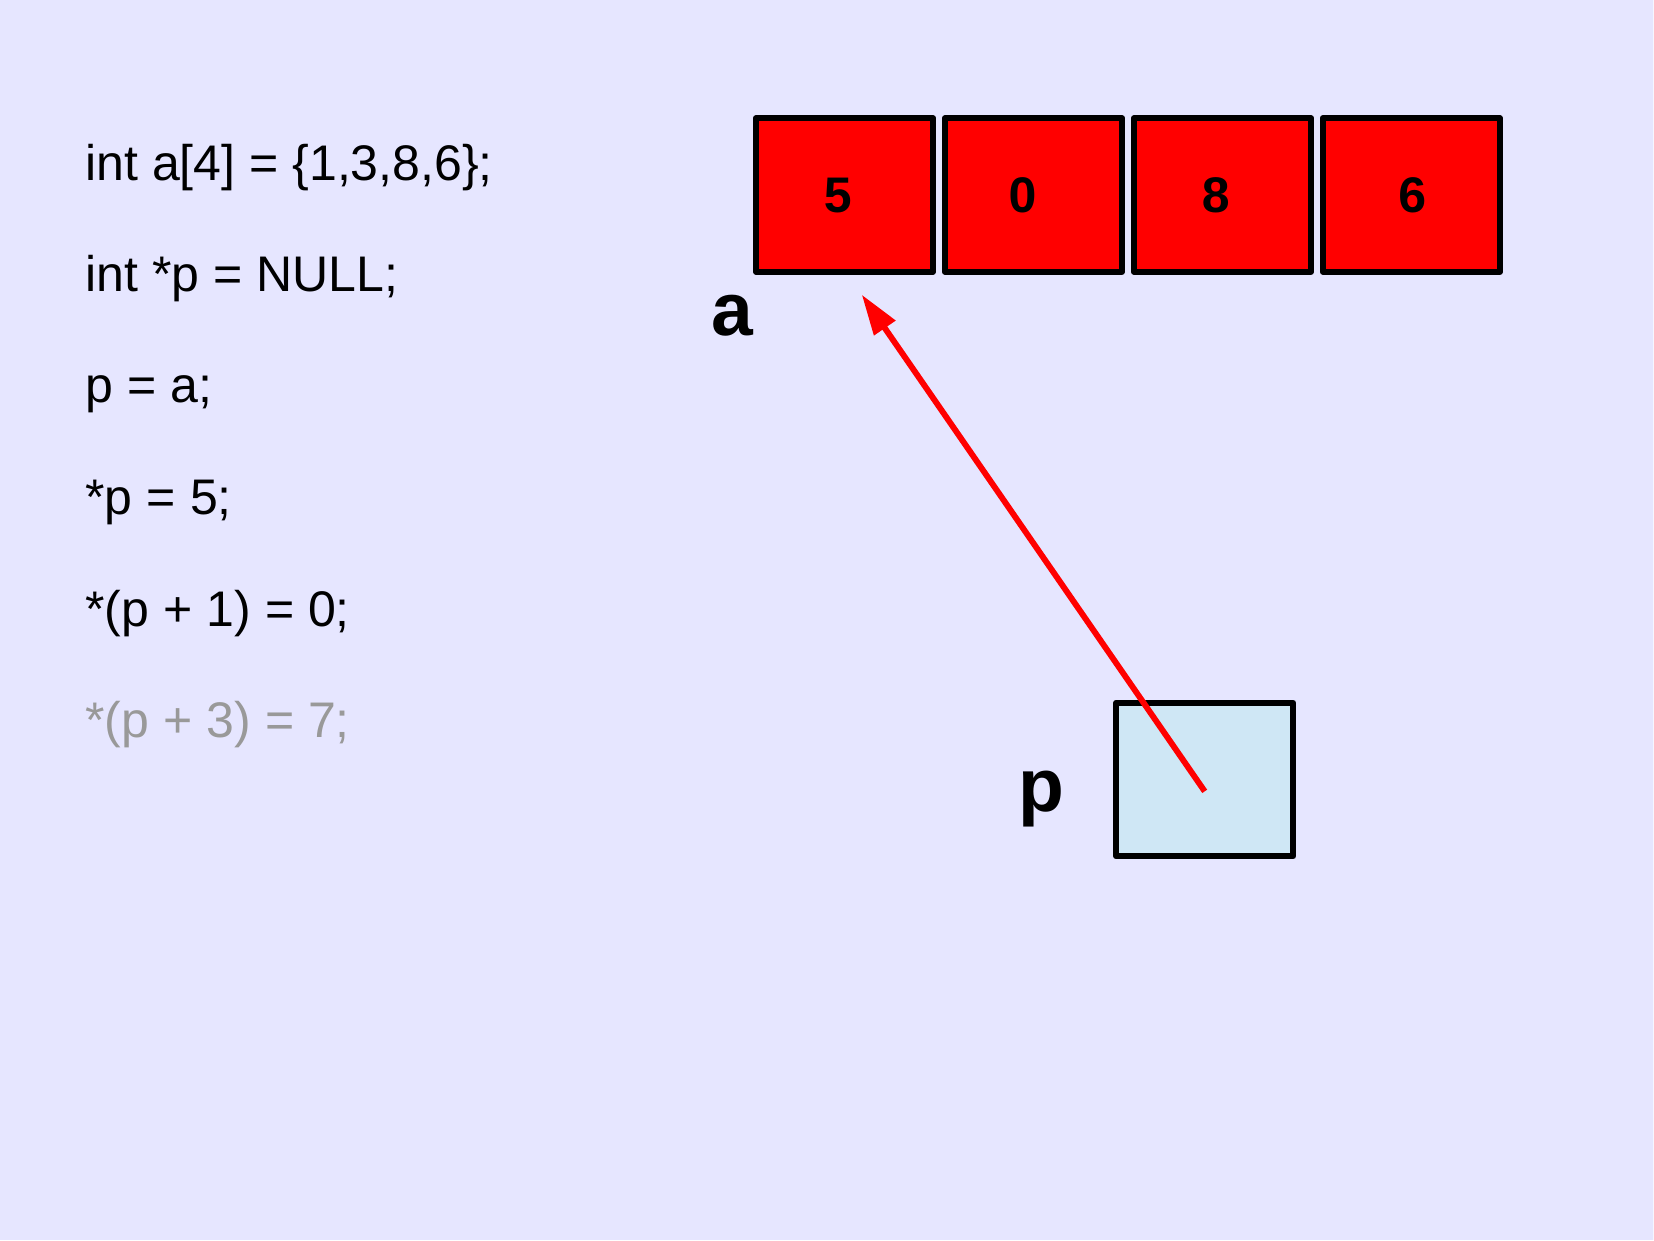

int a[4] = {1,3,8,6};
int *p = NULL;
p = a;
*p = 5;
*(p + 1) = 0;
*(p + 3) = 7;
5
0
8
6
a
p